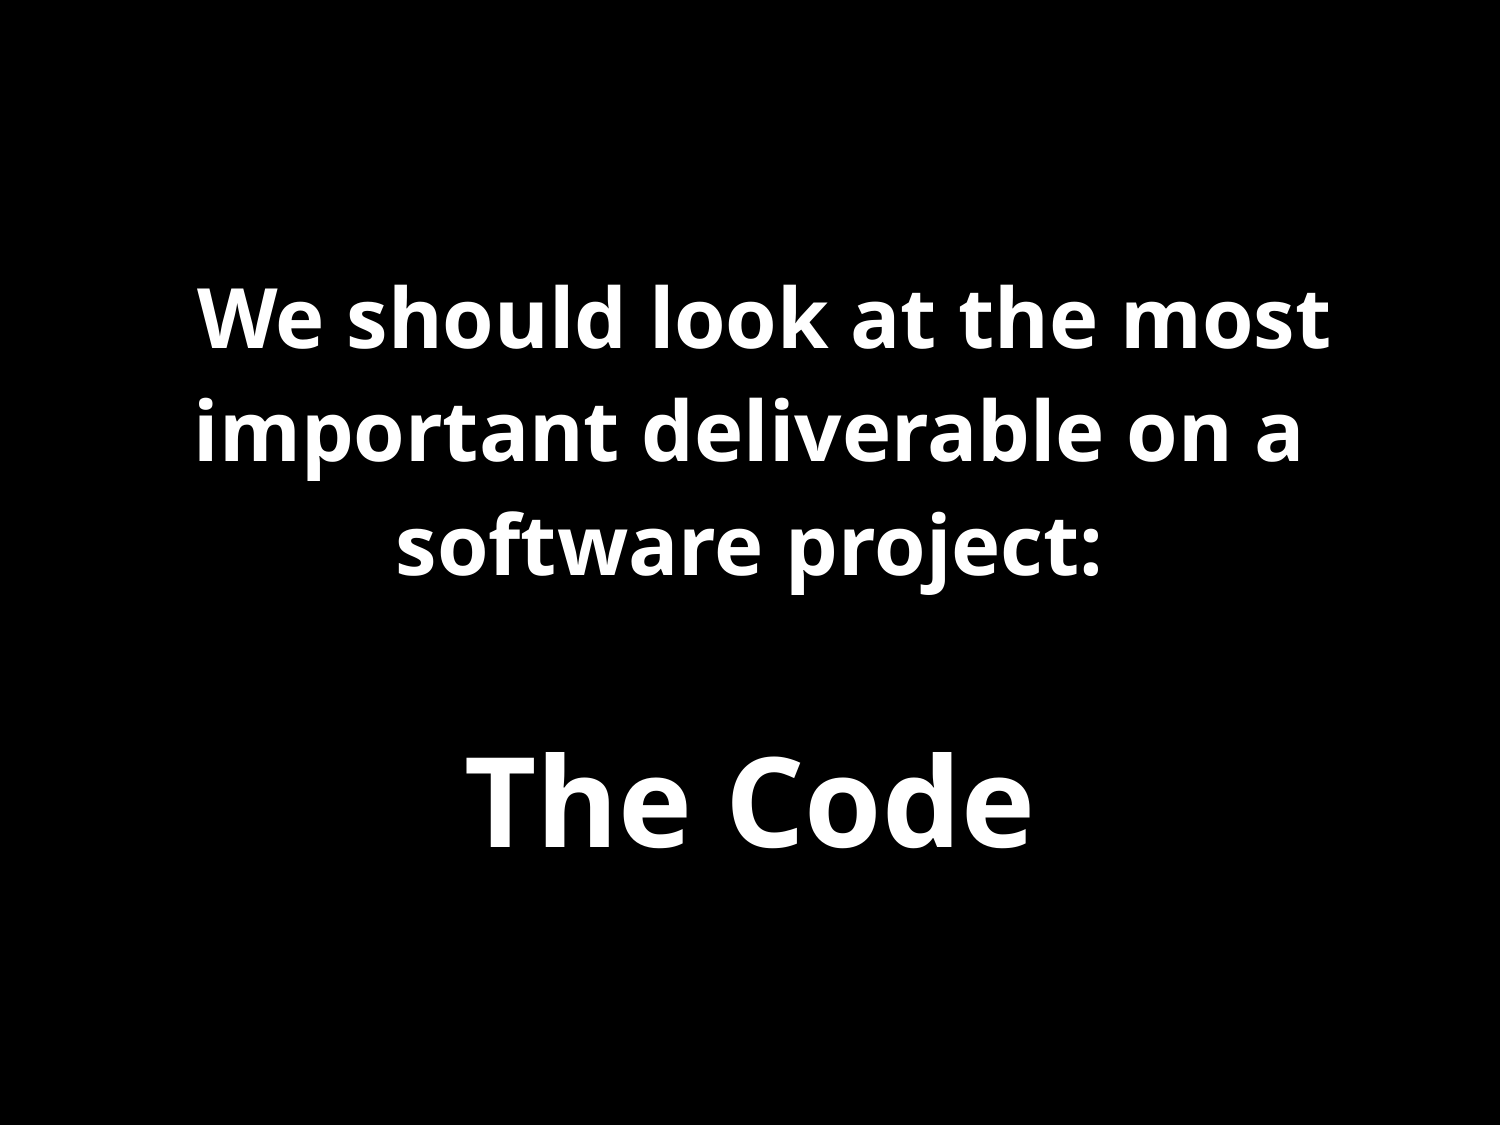

# We should look at the most important deliverable on a software project: The Code